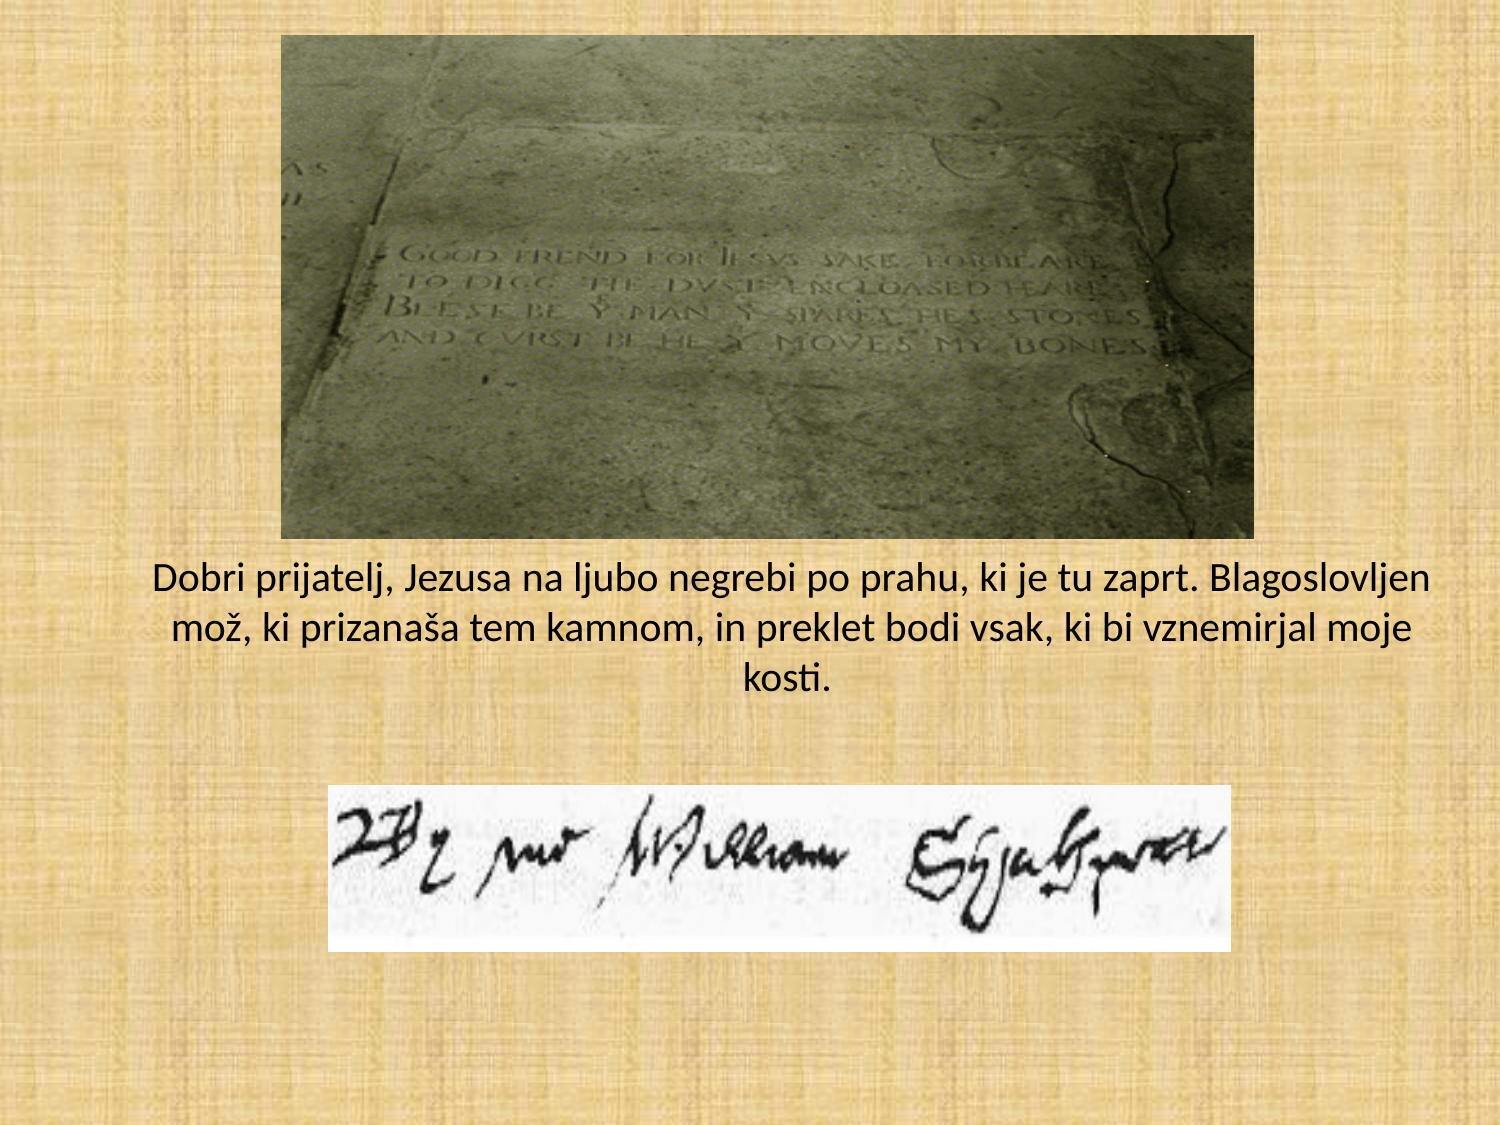

# Dobri prijatelj, Jezusa na ljubo negrebi po prahu, ki je tu zaprt. Blagoslovljen mož, ki prizanaša tem kamnom, in preklet bodi vsak, ki bi vznemirjal moje kosti.